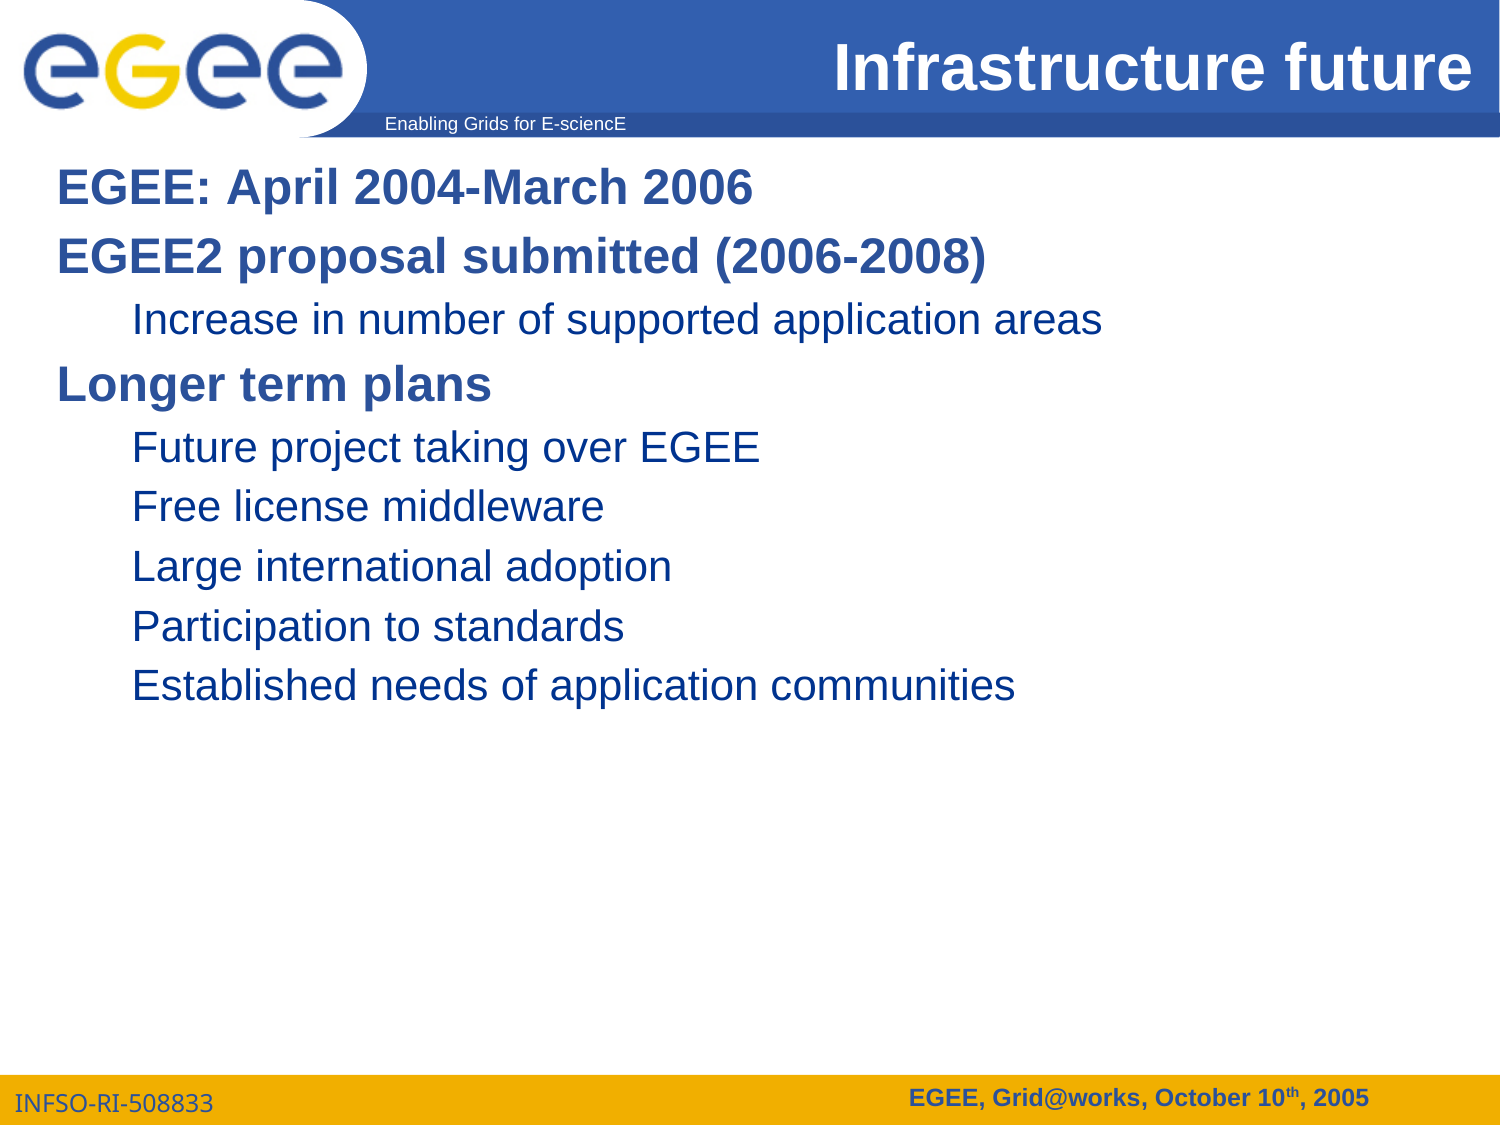

# Infrastructure future
EGEE: April 2004-March 2006
EGEE2 proposal submitted (2006-2008)
Increase in number of supported application areas
Longer term plans
Future project taking over EGEE
Free license middleware
Large international adoption
Participation to standards
Established needs of application communities